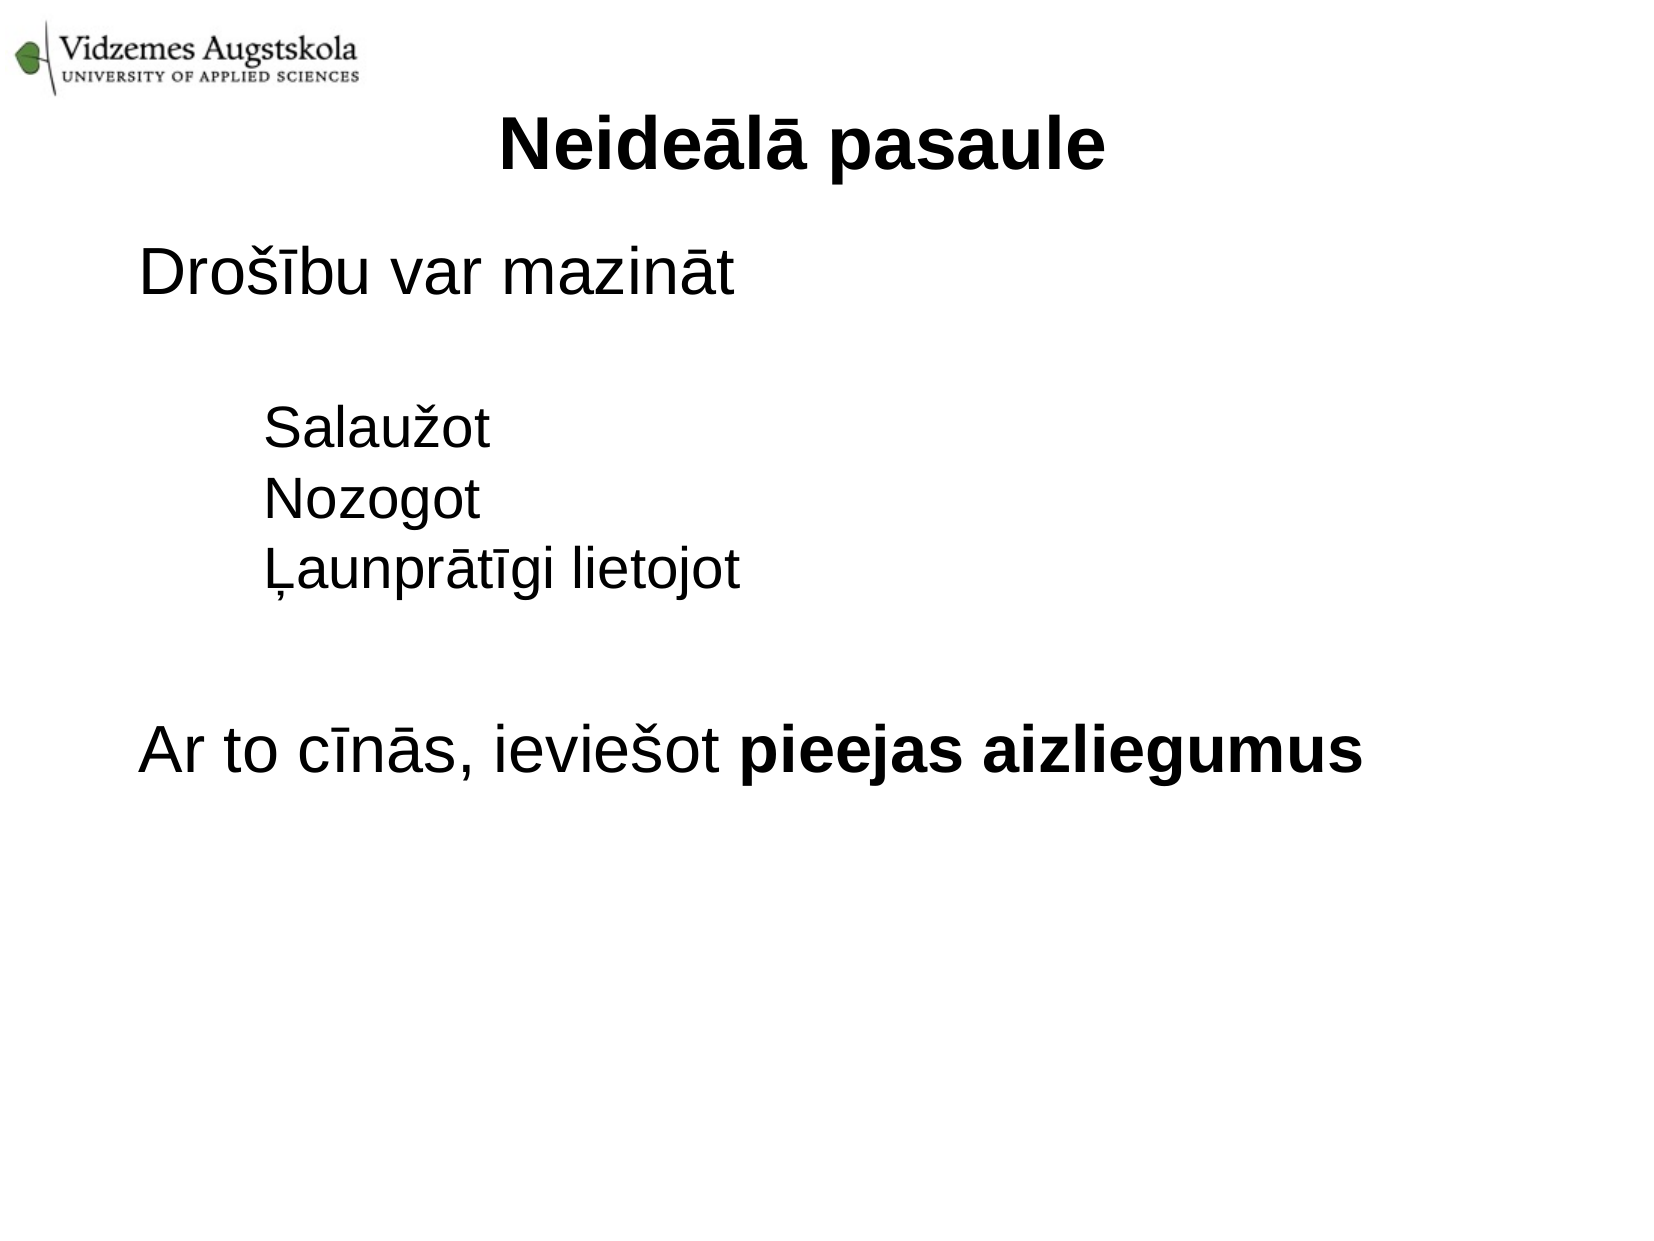

# Neideālā pasaule
Drošību var mazināt
Salaužot
Nozogot
Ļaunprātīgi lietojot
Ar to cīnās, ieviešot pieejas aizliegumus